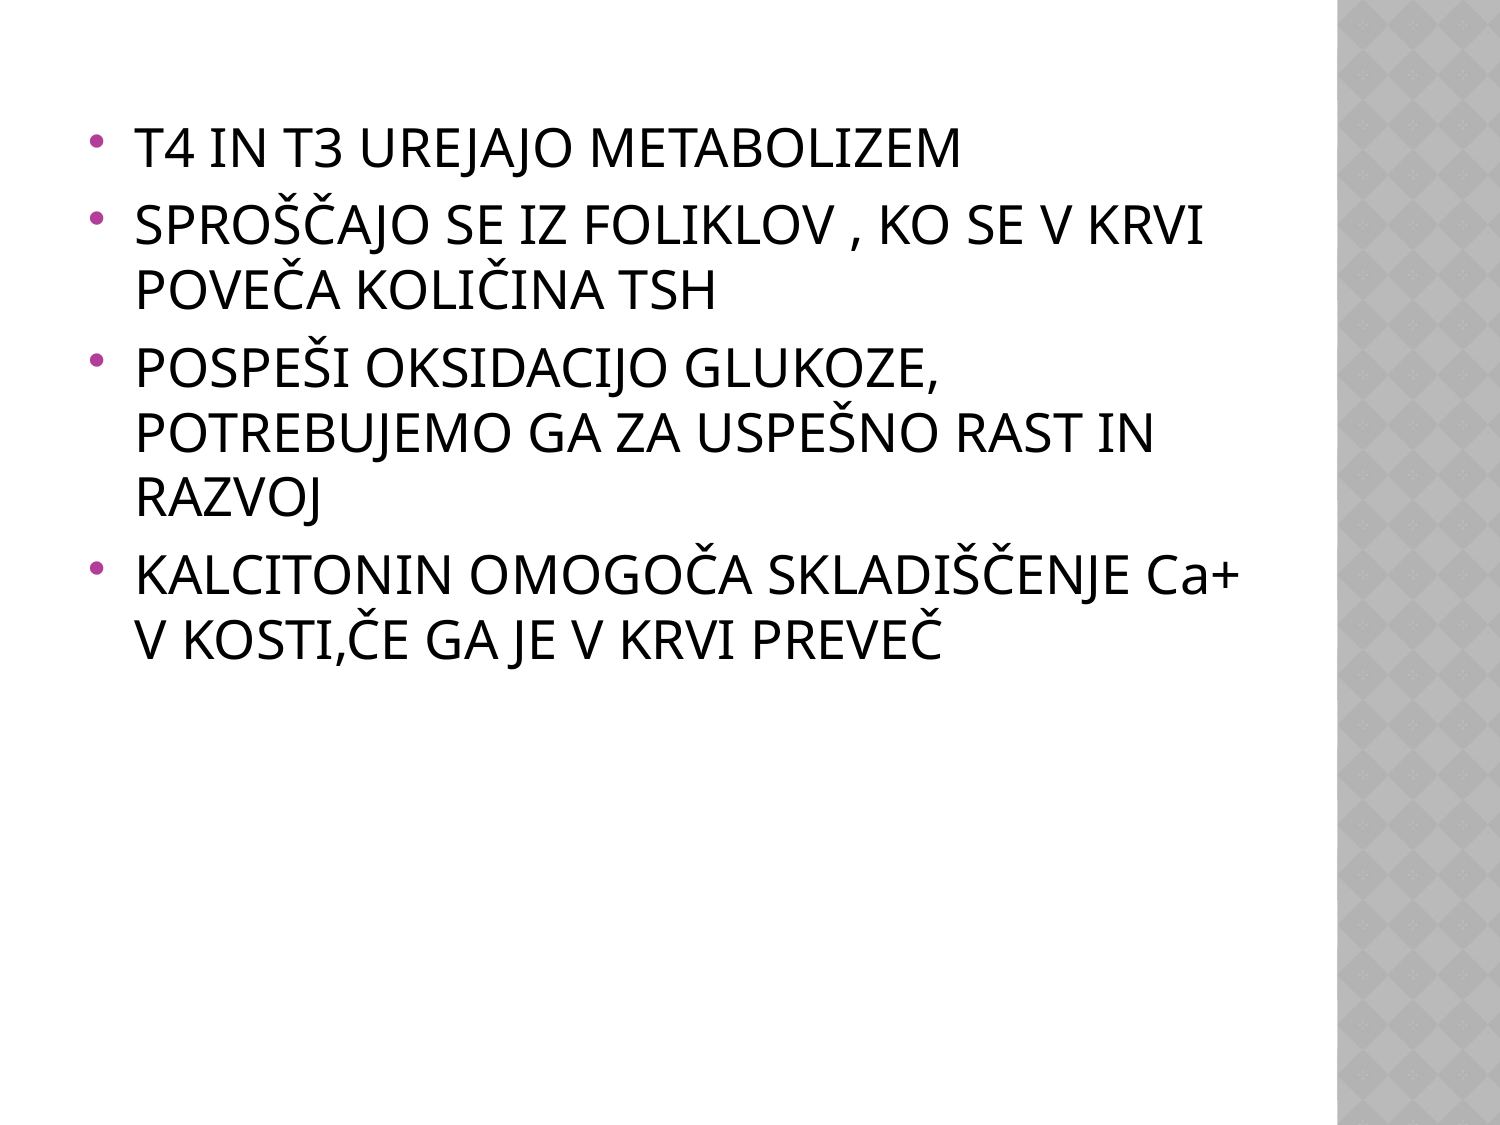

#
T4 IN T3 UREJAJO METABOLIZEM
SPROŠČAJO SE IZ FOLIKLOV , KO SE V KRVI POVEČA KOLIČINA TSH
POSPEŠI OKSIDACIJO GLUKOZE, POTREBUJEMO GA ZA USPEŠNO RAST IN RAZVOJ
KALCITONIN OMOGOČA SKLADIŠČENJE Ca+ V KOSTI,ČE GA JE V KRVI PREVEČ